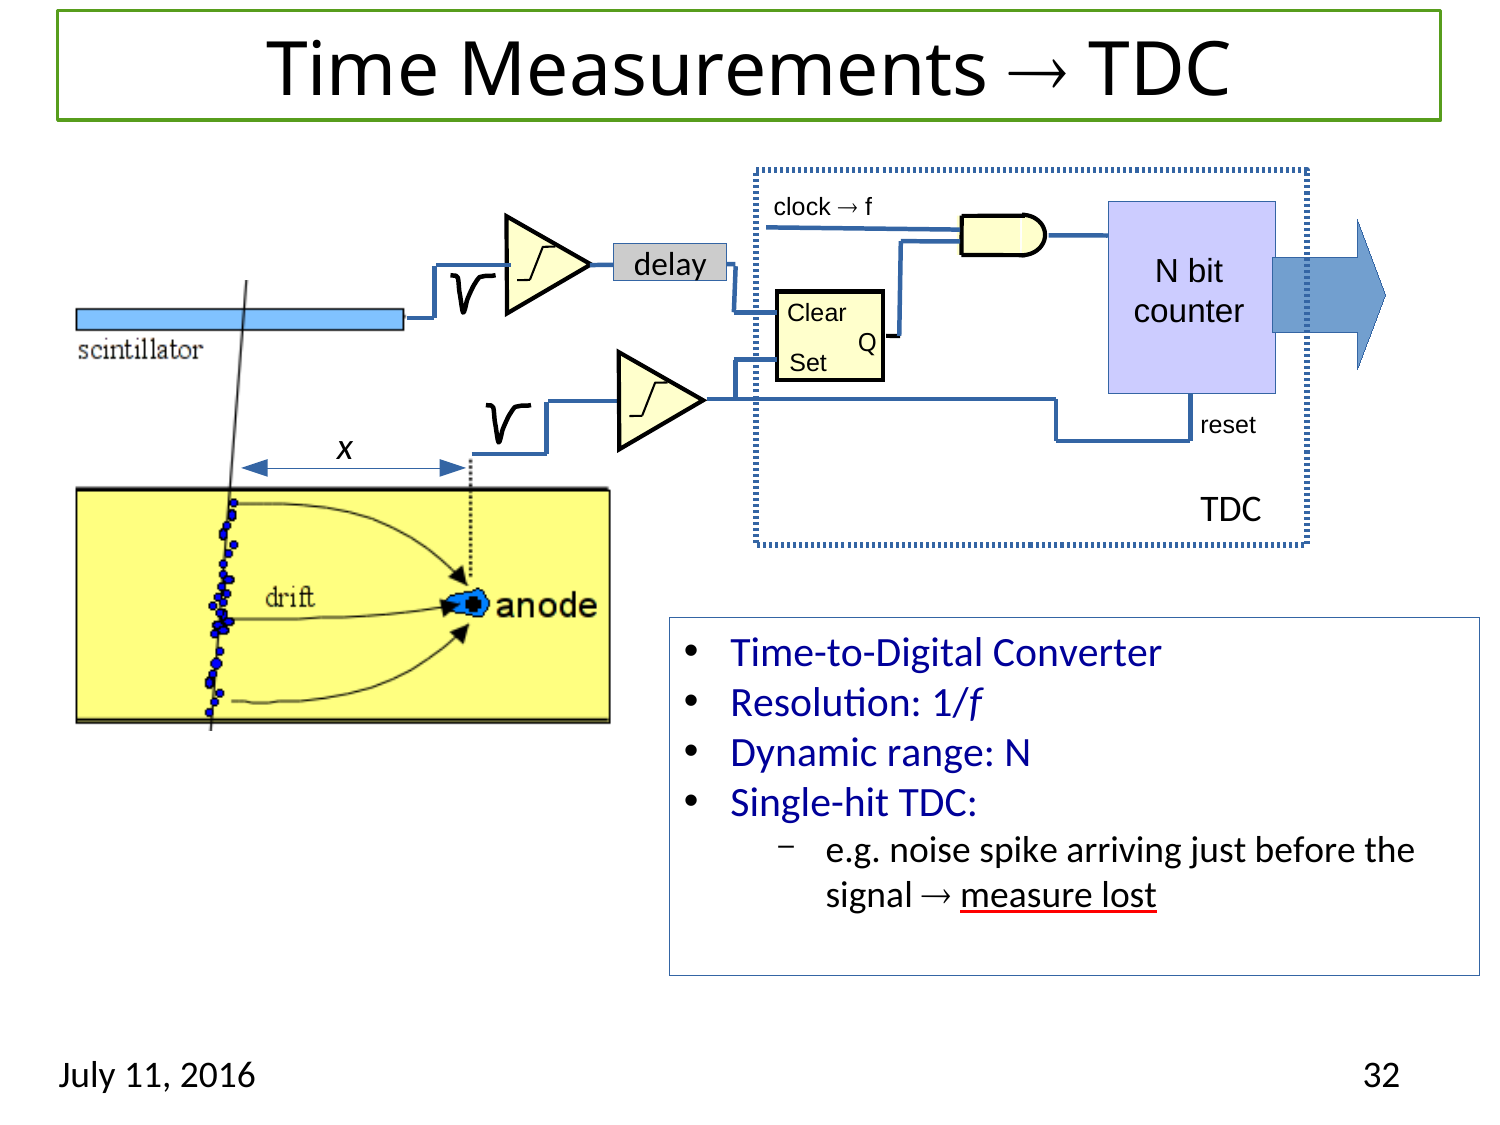

# Time Measurements  TDC
clock  f
N bit
counter
delay
Clear
Q
Set
reset
x
TDC
Time-to-Digital Converter
Resolution: 1/f
Dynamic range: N
Single-hit TDC:
e.g. noise spike arriving just before the signal  measure lost
32